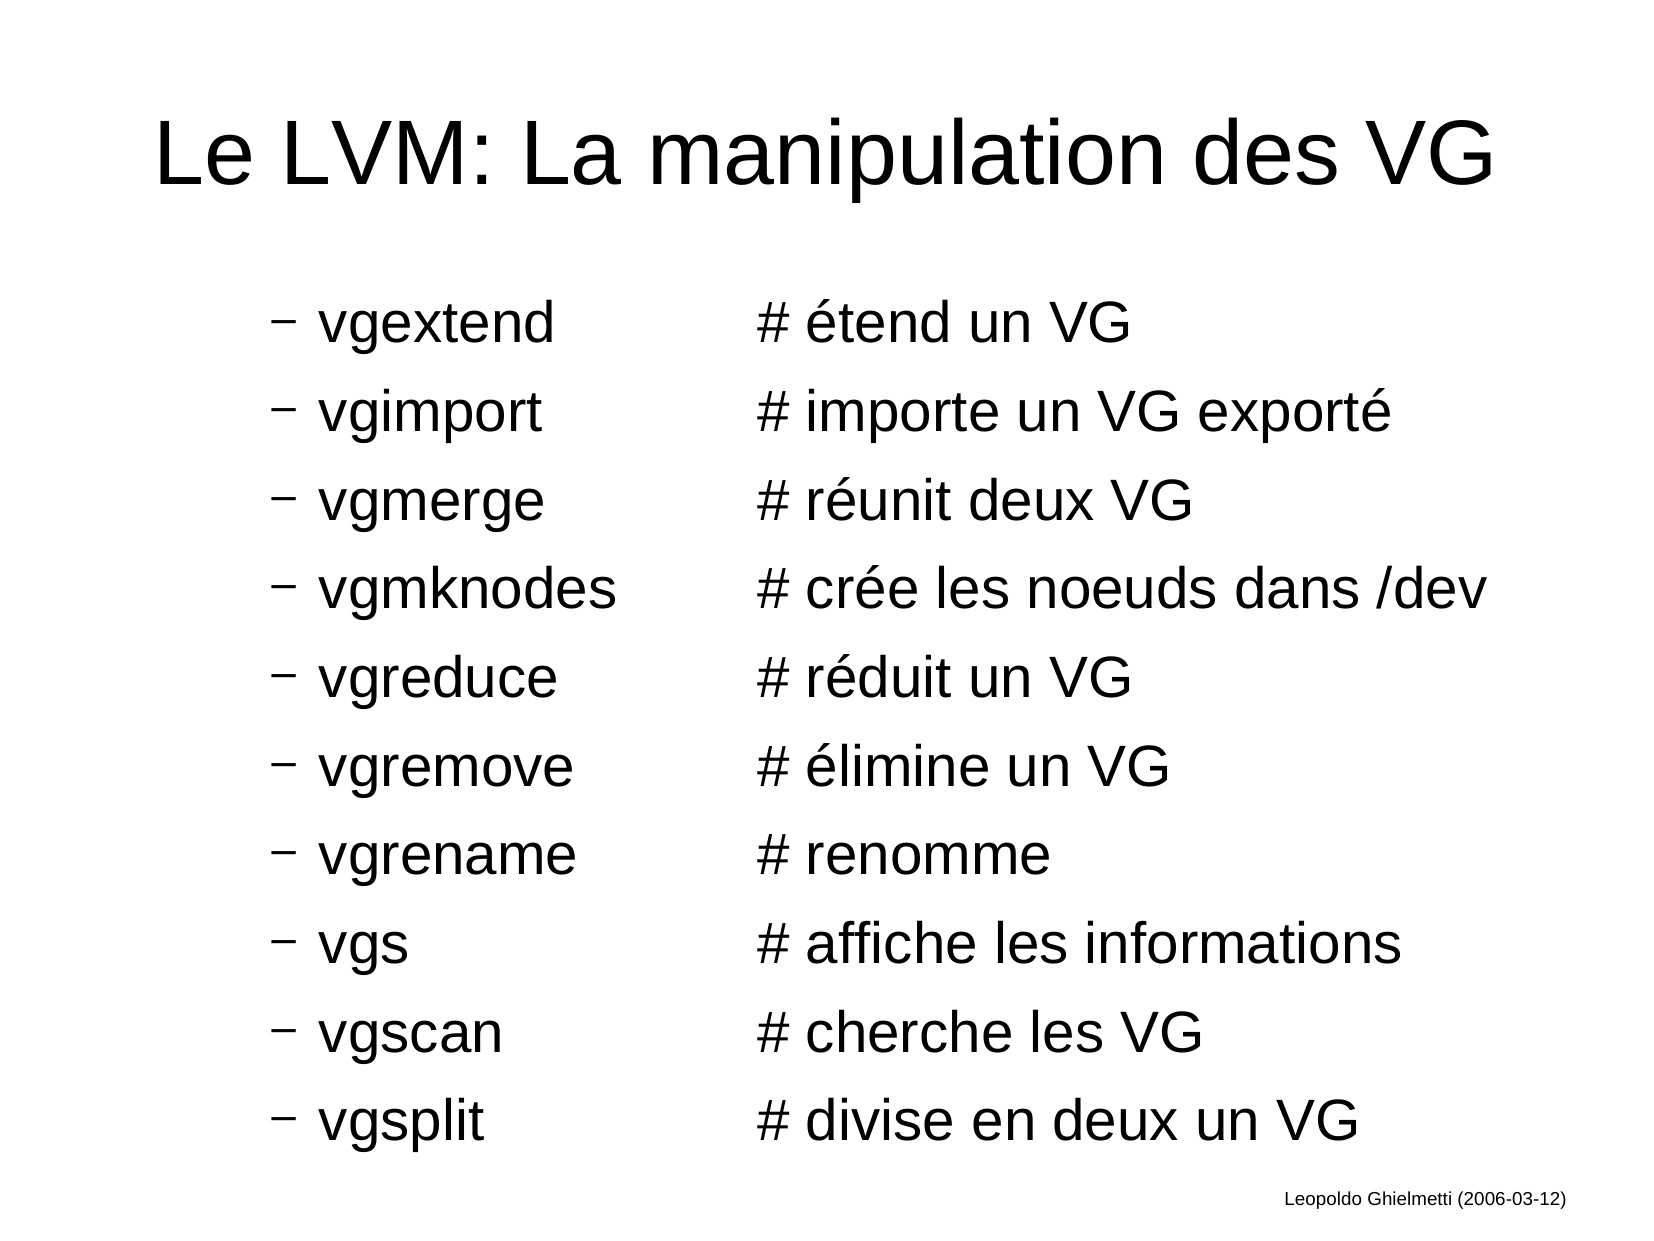

# Le LVM: La manipulation des VG
vgextend	# étend un VG
vgimport	# importe un VG exporté
vgmerge	# réunit deux VG
vgmknodes	# crée les noeuds dans /dev
vgreduce	# réduit un VG
vgremove	# élimine un VG
vgrename	# renomme
vgs	# affiche les informations
vgscan	# cherche les VG
vgsplit	# divise en deux un VG
Leopoldo Ghielmetti (2006-03-12)